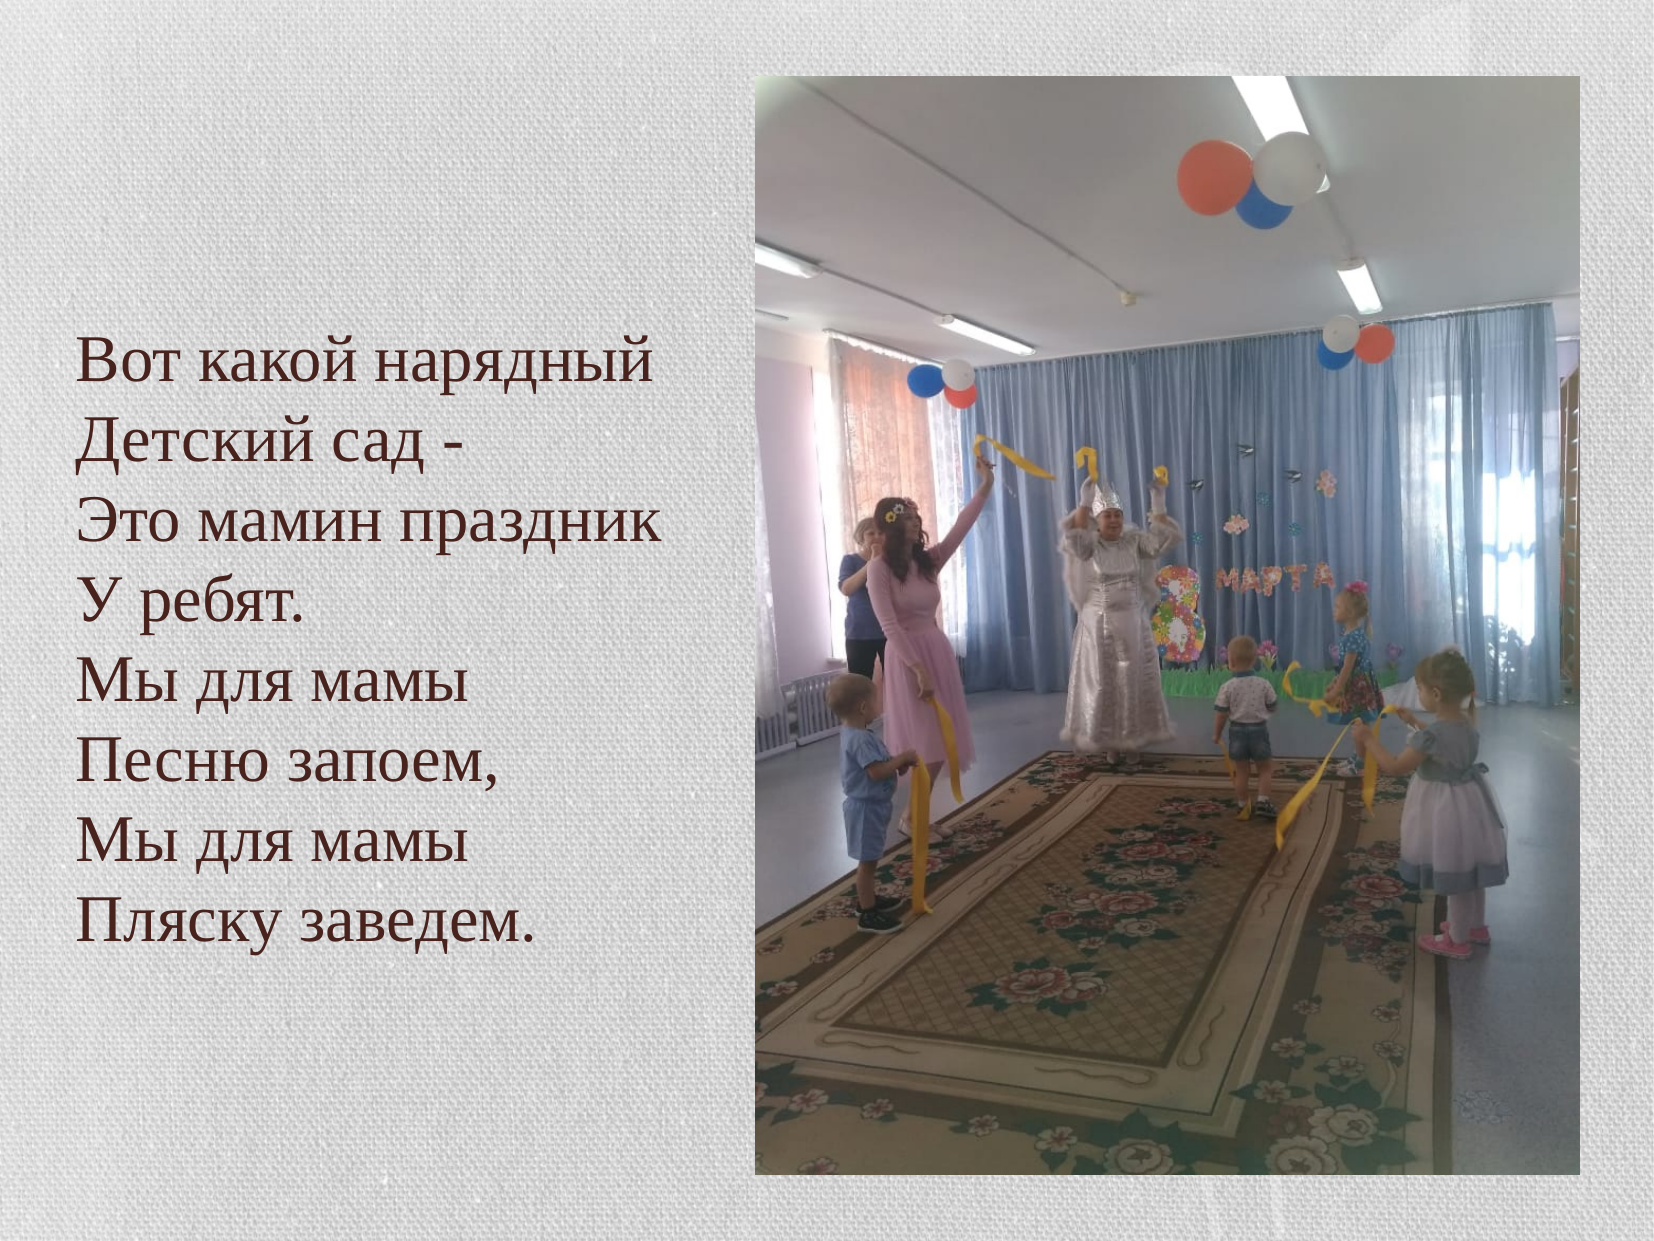

# Вот какой нарядный Детский сад - Это мамин праздник У ребят. Мы для мамы Песню запоем, Мы для мамы Пляску заведем.